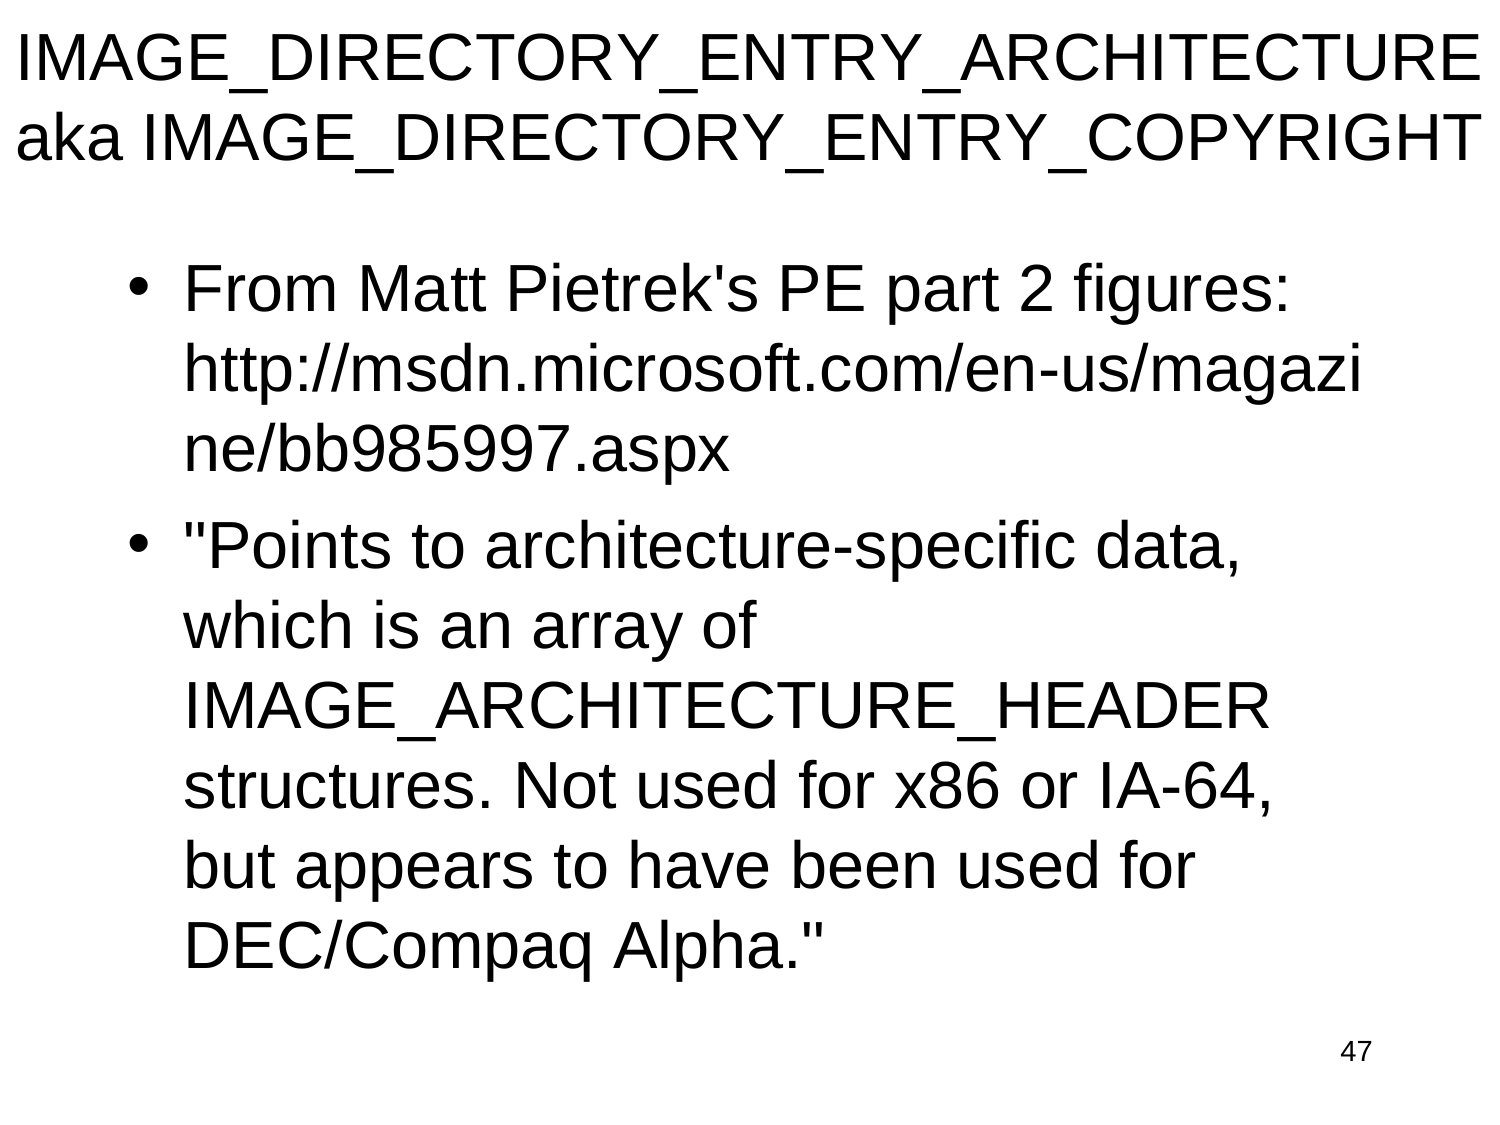

# IMAGE_DIRECTORY_ENTRY_ARCHITECTURE aka IMAGE_DIRECTORY_ENTRY_COPYRIGHT
From Matt Pietrek's PE part 2 figures: http://msdn.microsoft.com/en-us/magazine/bb985997.aspx
"Points to architecture-specific data, which is an array of IMAGE_ARCHITECTURE_HEADER structures. Not used for x86 or IA-64, but appears to have been used for DEC/Compaq Alpha."